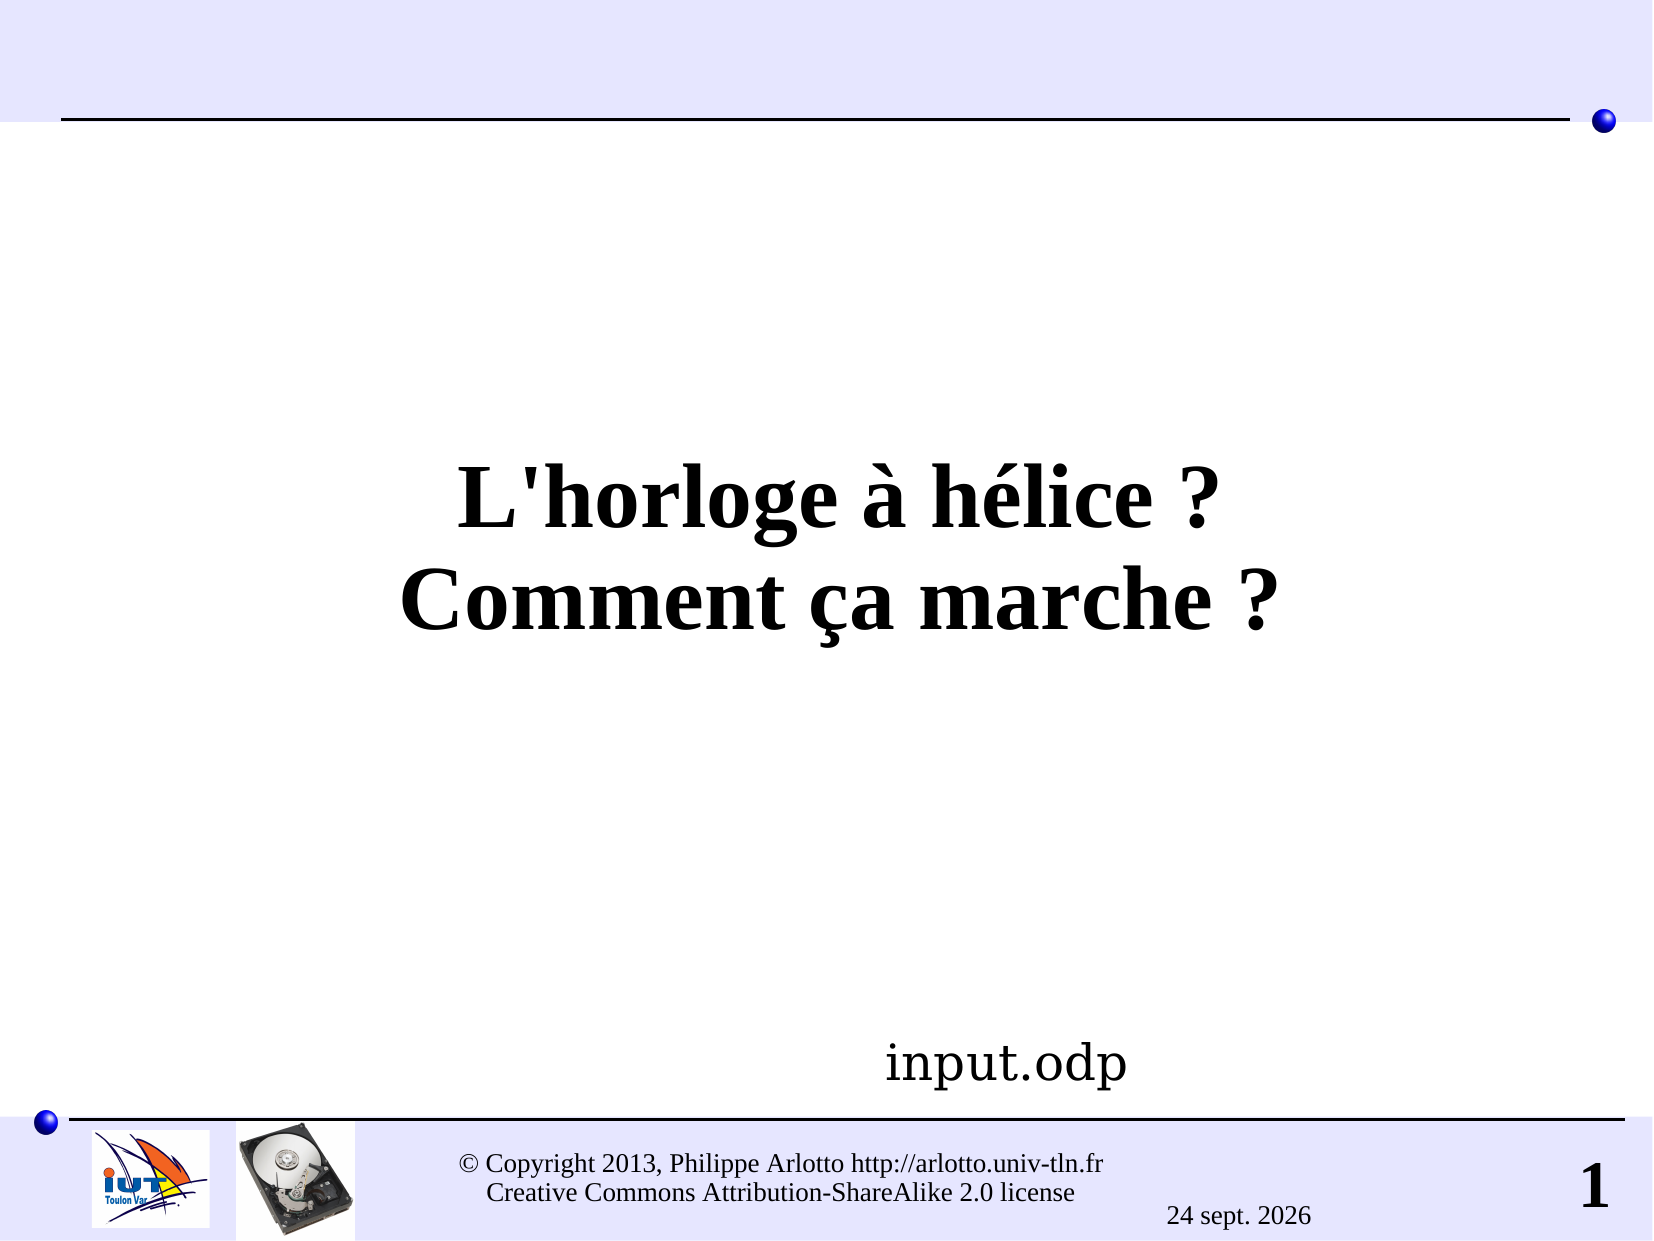

#
 L'horloge à hélice ?
 Comment ça marche ?
input.odp